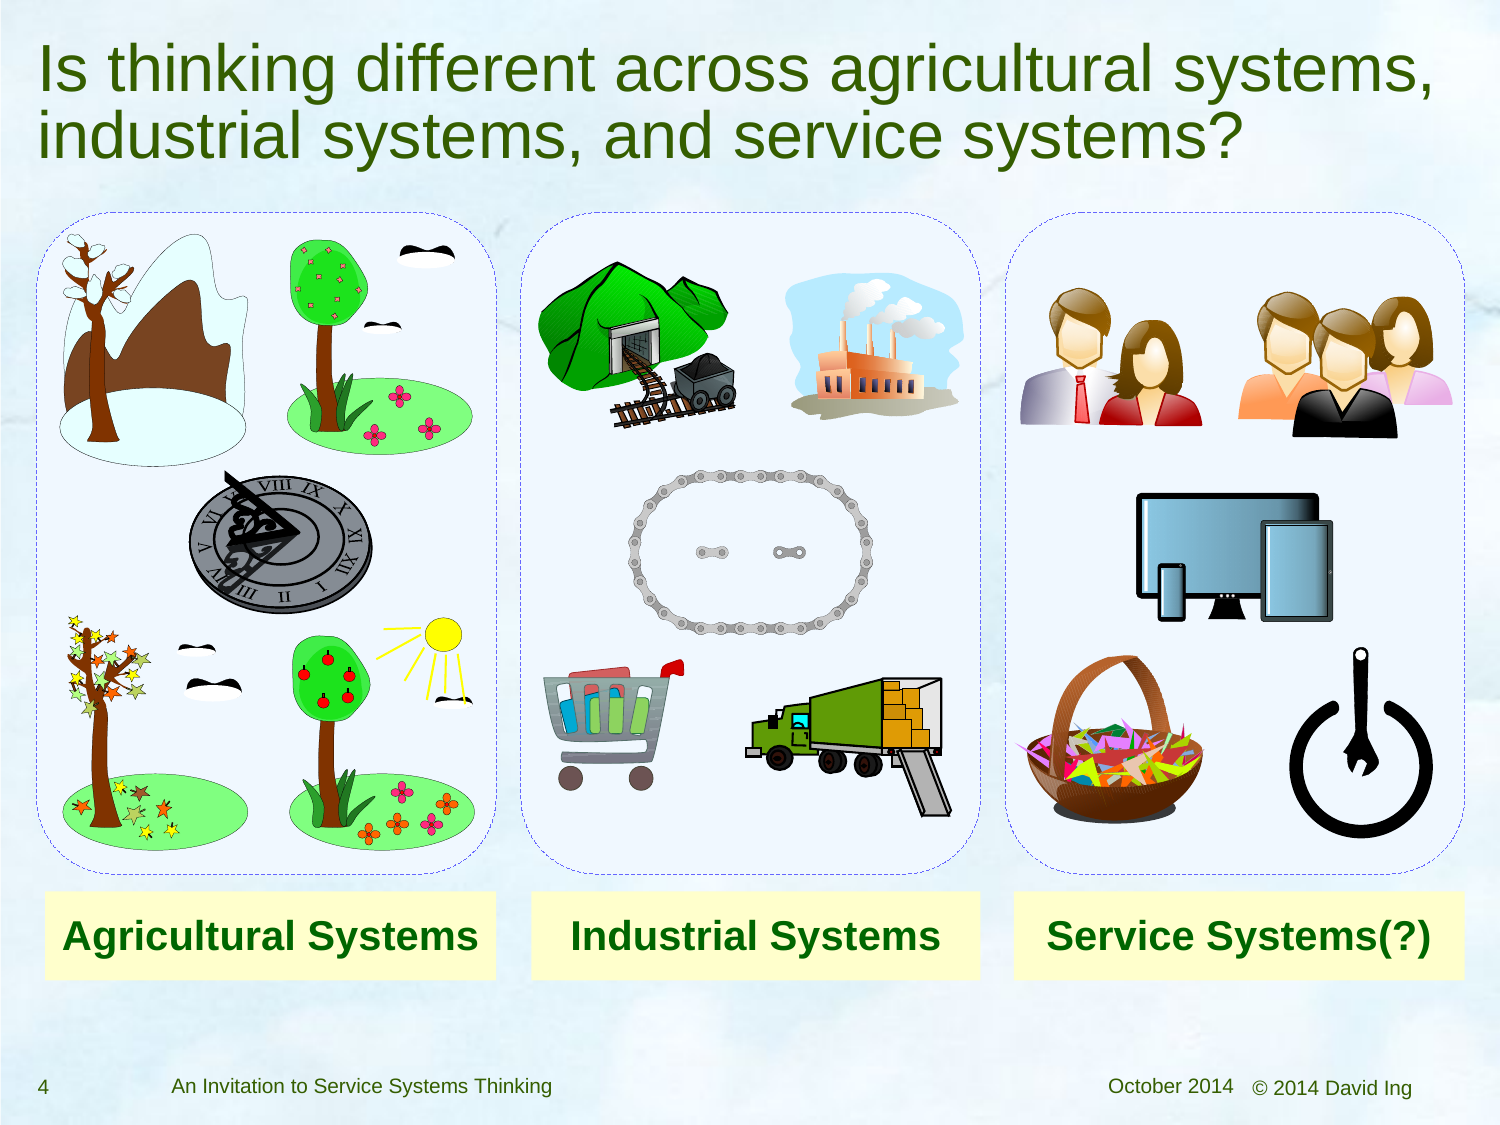

# Is thinking different across agricultural systems, industrial systems, and service systems?
Agricultural Systems
Industrial Systems
Service Systems(?)
An Invitation to Service Systems Thinking
October 2014
4